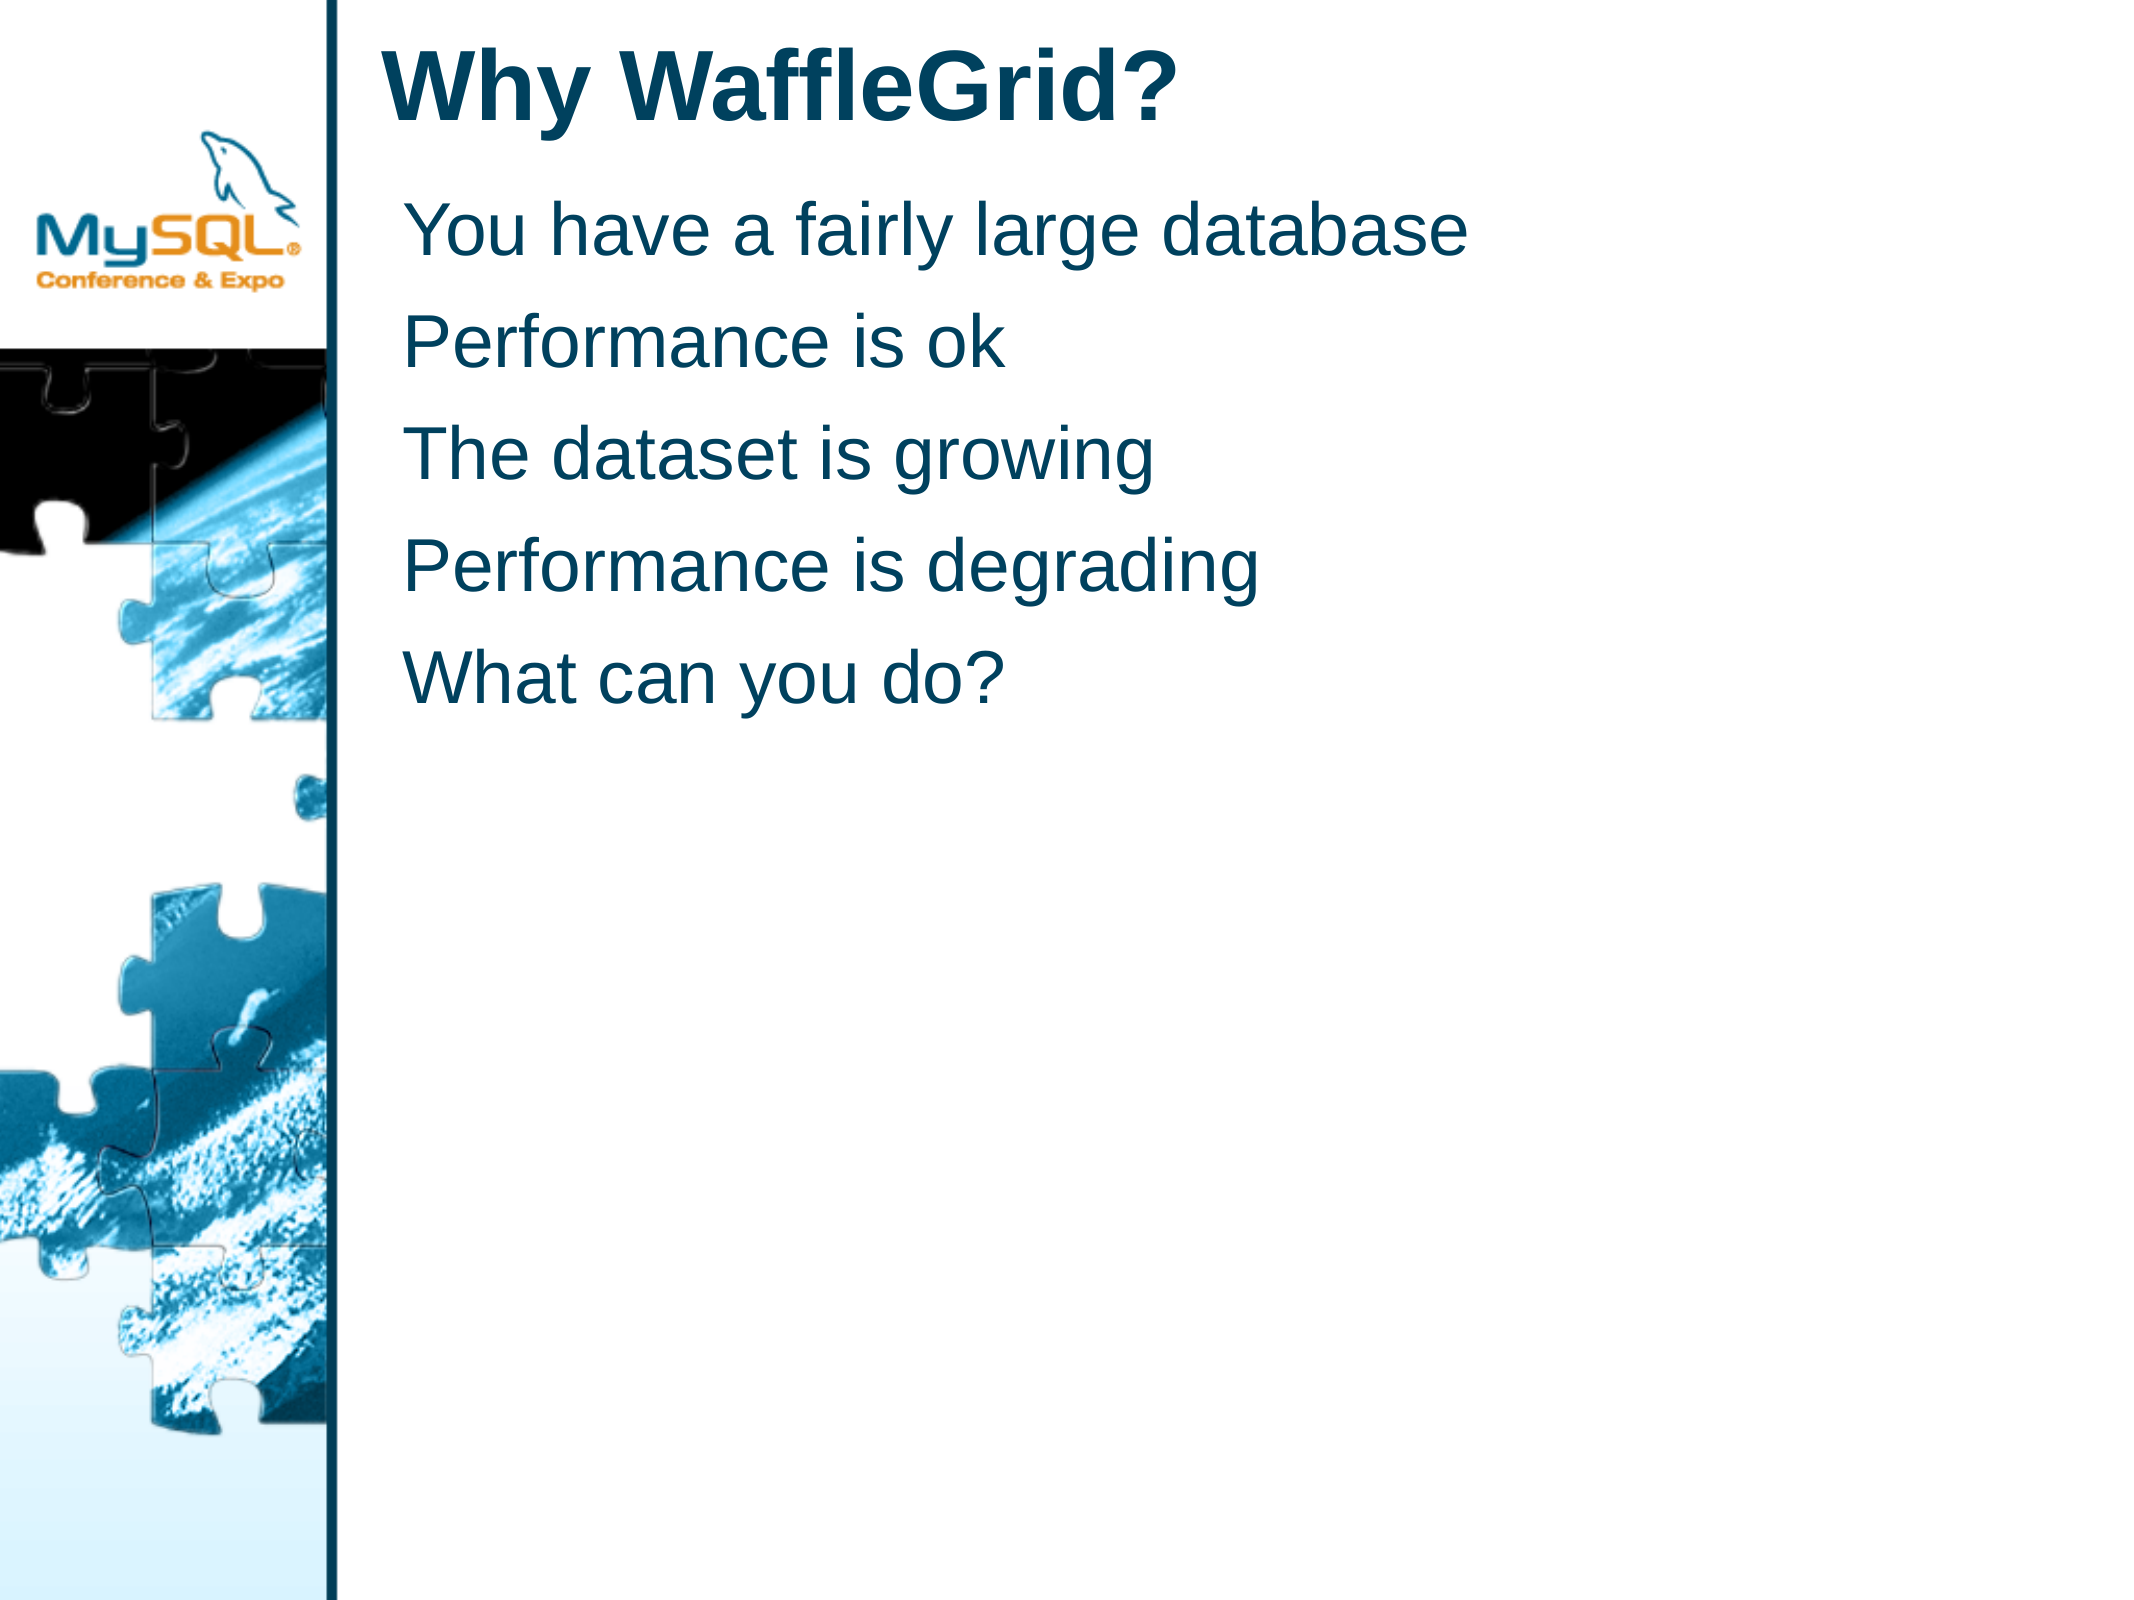

# Why WaffleGrid?
You have a fairly large database
Performance is ok
The dataset is growing
Performance is degrading
What can you do?